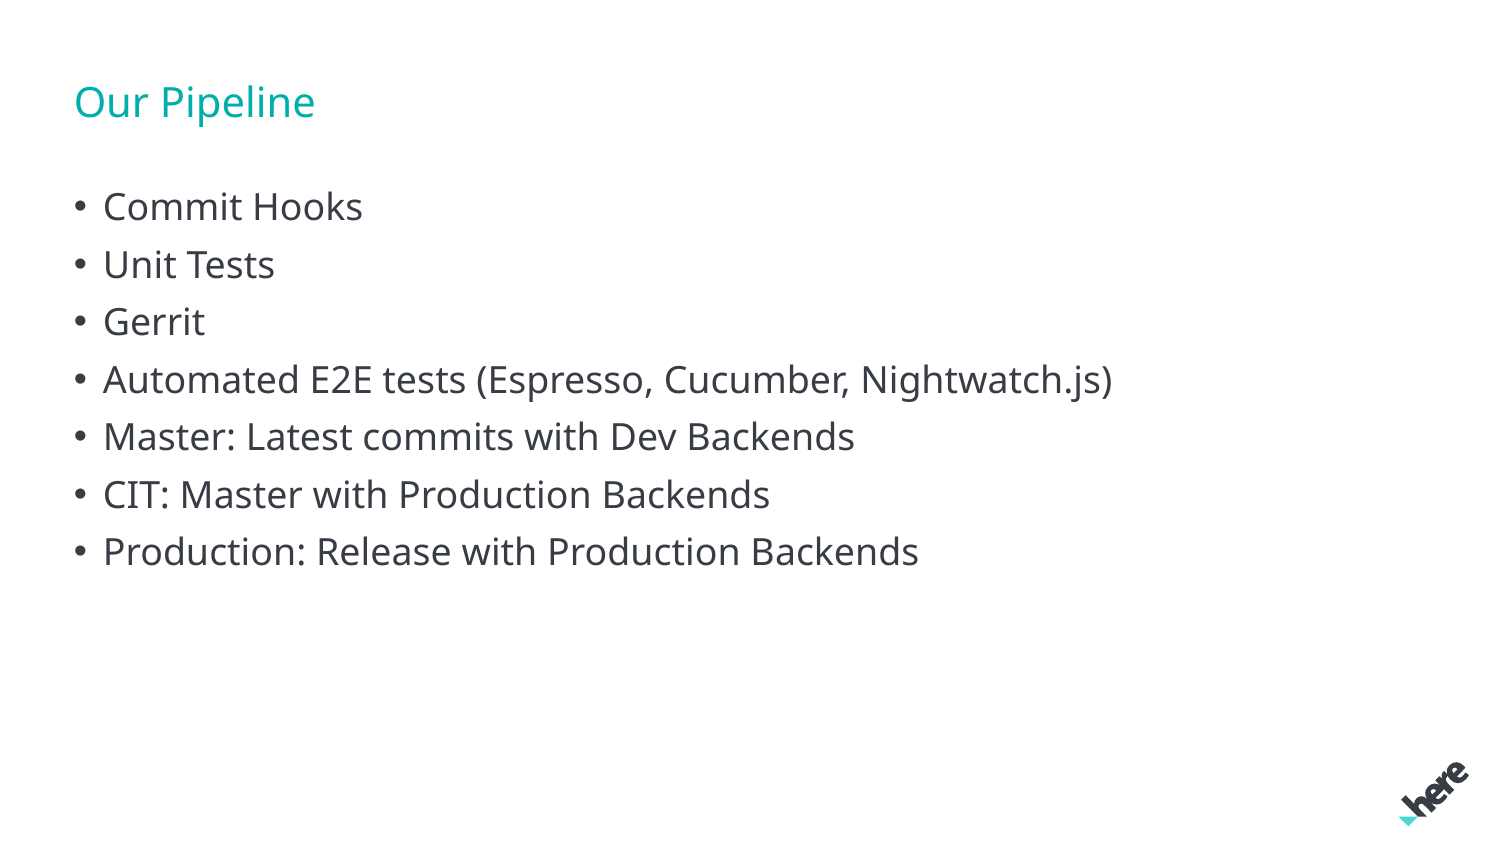

# Our Pipeline
Commit Hooks
Unit Tests
Gerrit
Automated E2E tests (Espresso, Cucumber, Nightwatch.js)
Master: Latest commits with Dev Backends
CIT: Master with Production Backends
Production: Release with Production Backends